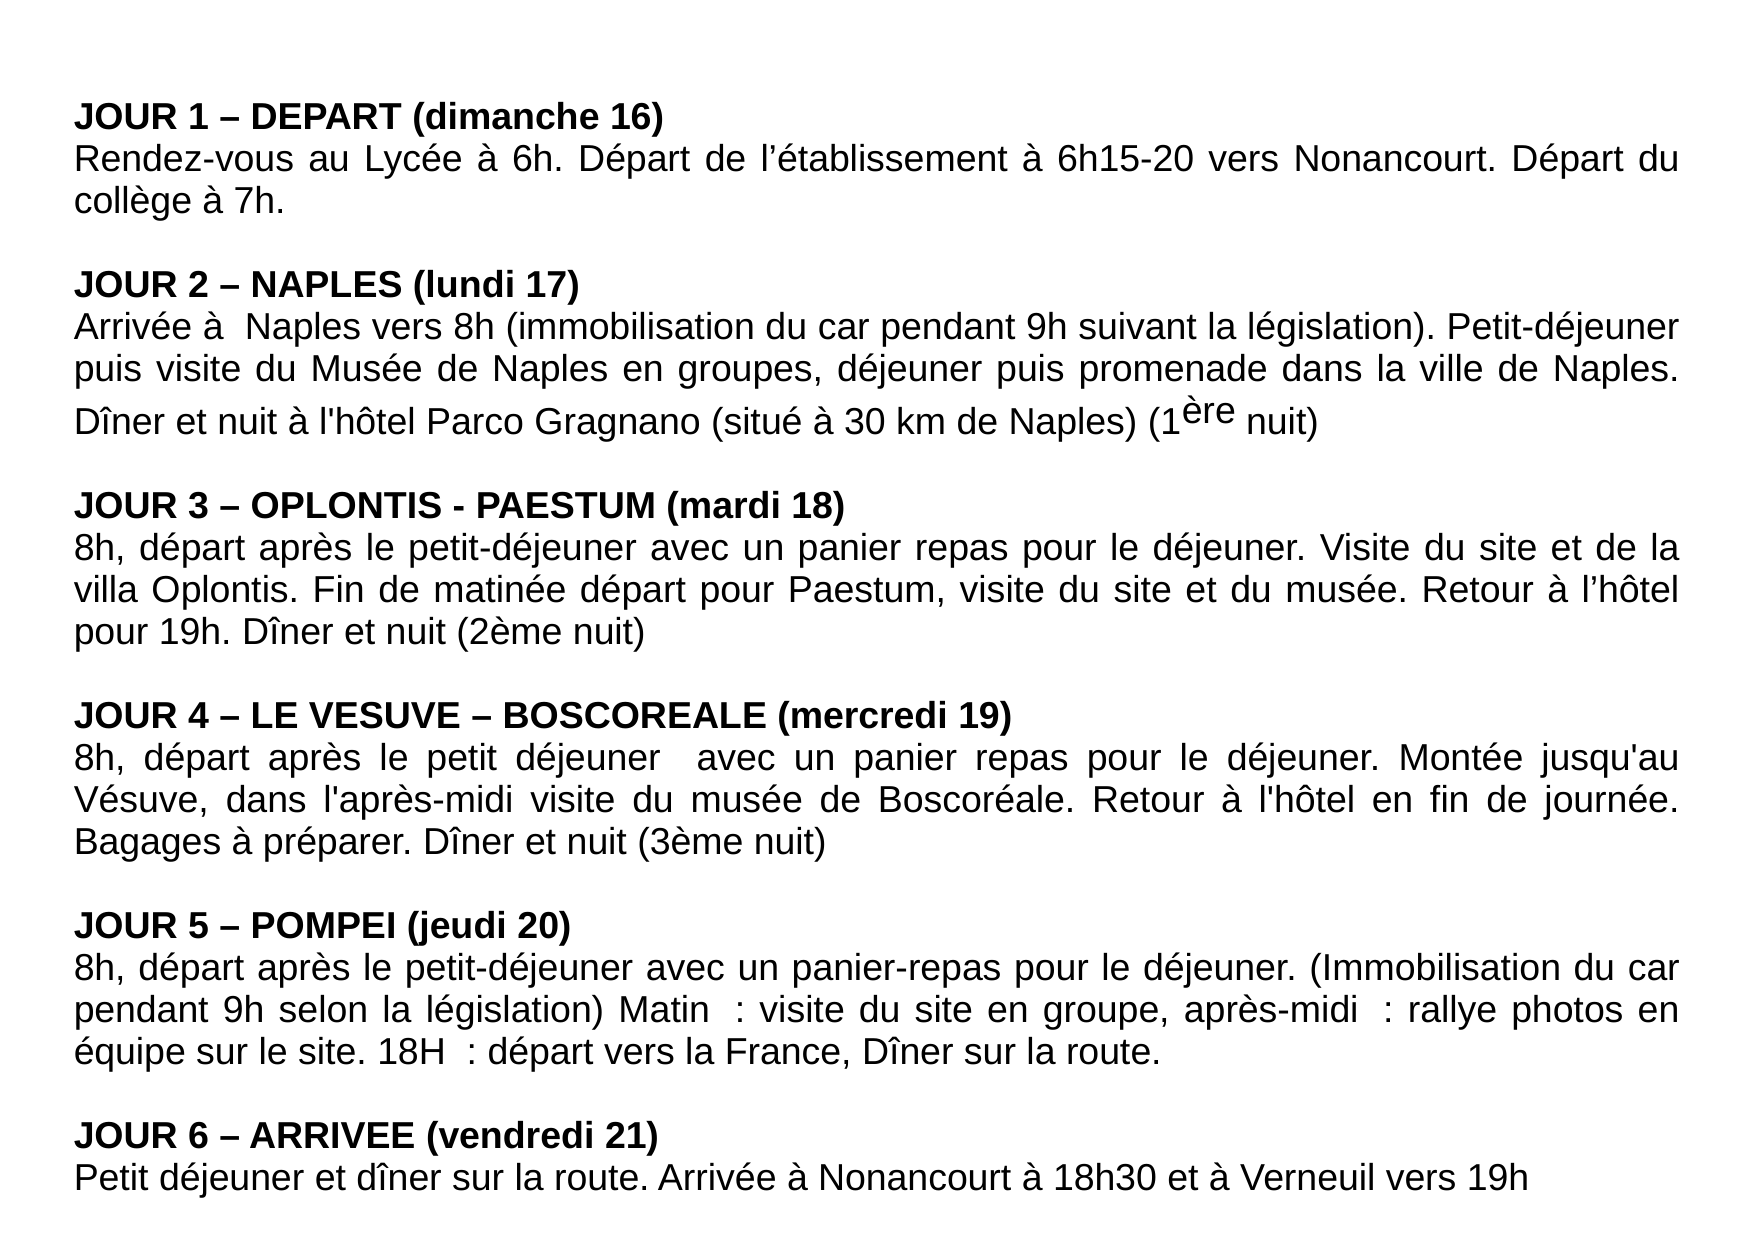

JOUR 1 – DEPART (dimanche 16)
Rendez-vous au Lycée à 6h. Départ de l’établissement à 6h15-20 vers Nonancourt. Départ du collège à 7h.
JOUR 2 – NAPLES (lundi 17)
Arrivée à Naples vers 8h (immobilisation du car pendant 9h suivant la législation). Petit-déjeuner puis visite du Musée de Naples en groupes, déjeuner puis promenade dans la ville de Naples. Dîner et nuit à l'hôtel Parco Gragnano (situé à 30 km de Naples) (1ère nuit)
JOUR 3 – OPLONTIS - PAESTUM (mardi 18)
8h, départ après le petit-déjeuner avec un panier repas pour le déjeuner. Visite du site et de la villa Oplontis. Fin de matinée départ pour Paestum, visite du site et du musée. Retour à l’hôtel pour 19h. Dîner et nuit (2ème nuit)
JOUR 4 – LE VESUVE – BOSCOREALE (mercredi 19)
8h, départ après le petit déjeuner avec un panier repas pour le déjeuner. Montée jusqu'au Vésuve, dans l'après-midi visite du musée de Boscoréale. Retour à l'hôtel en fin de journée. Bagages à préparer. Dîner et nuit (3ème nuit)
JOUR 5 – POMPEI (jeudi 20)
8h, départ après le petit-déjeuner avec un panier-repas pour le déjeuner. (Immobilisation du car pendant 9h selon la législation) Matin  : visite du site en groupe, après-midi  : rallye photos en équipe sur le site. 18H  : départ vers la France, Dîner sur la route.
JOUR 6 – ARRIVEE (vendredi 21)
Petit déjeuner et dîner sur la route. Arrivée à Nonancourt à 18h30 et à Verneuil vers 19h